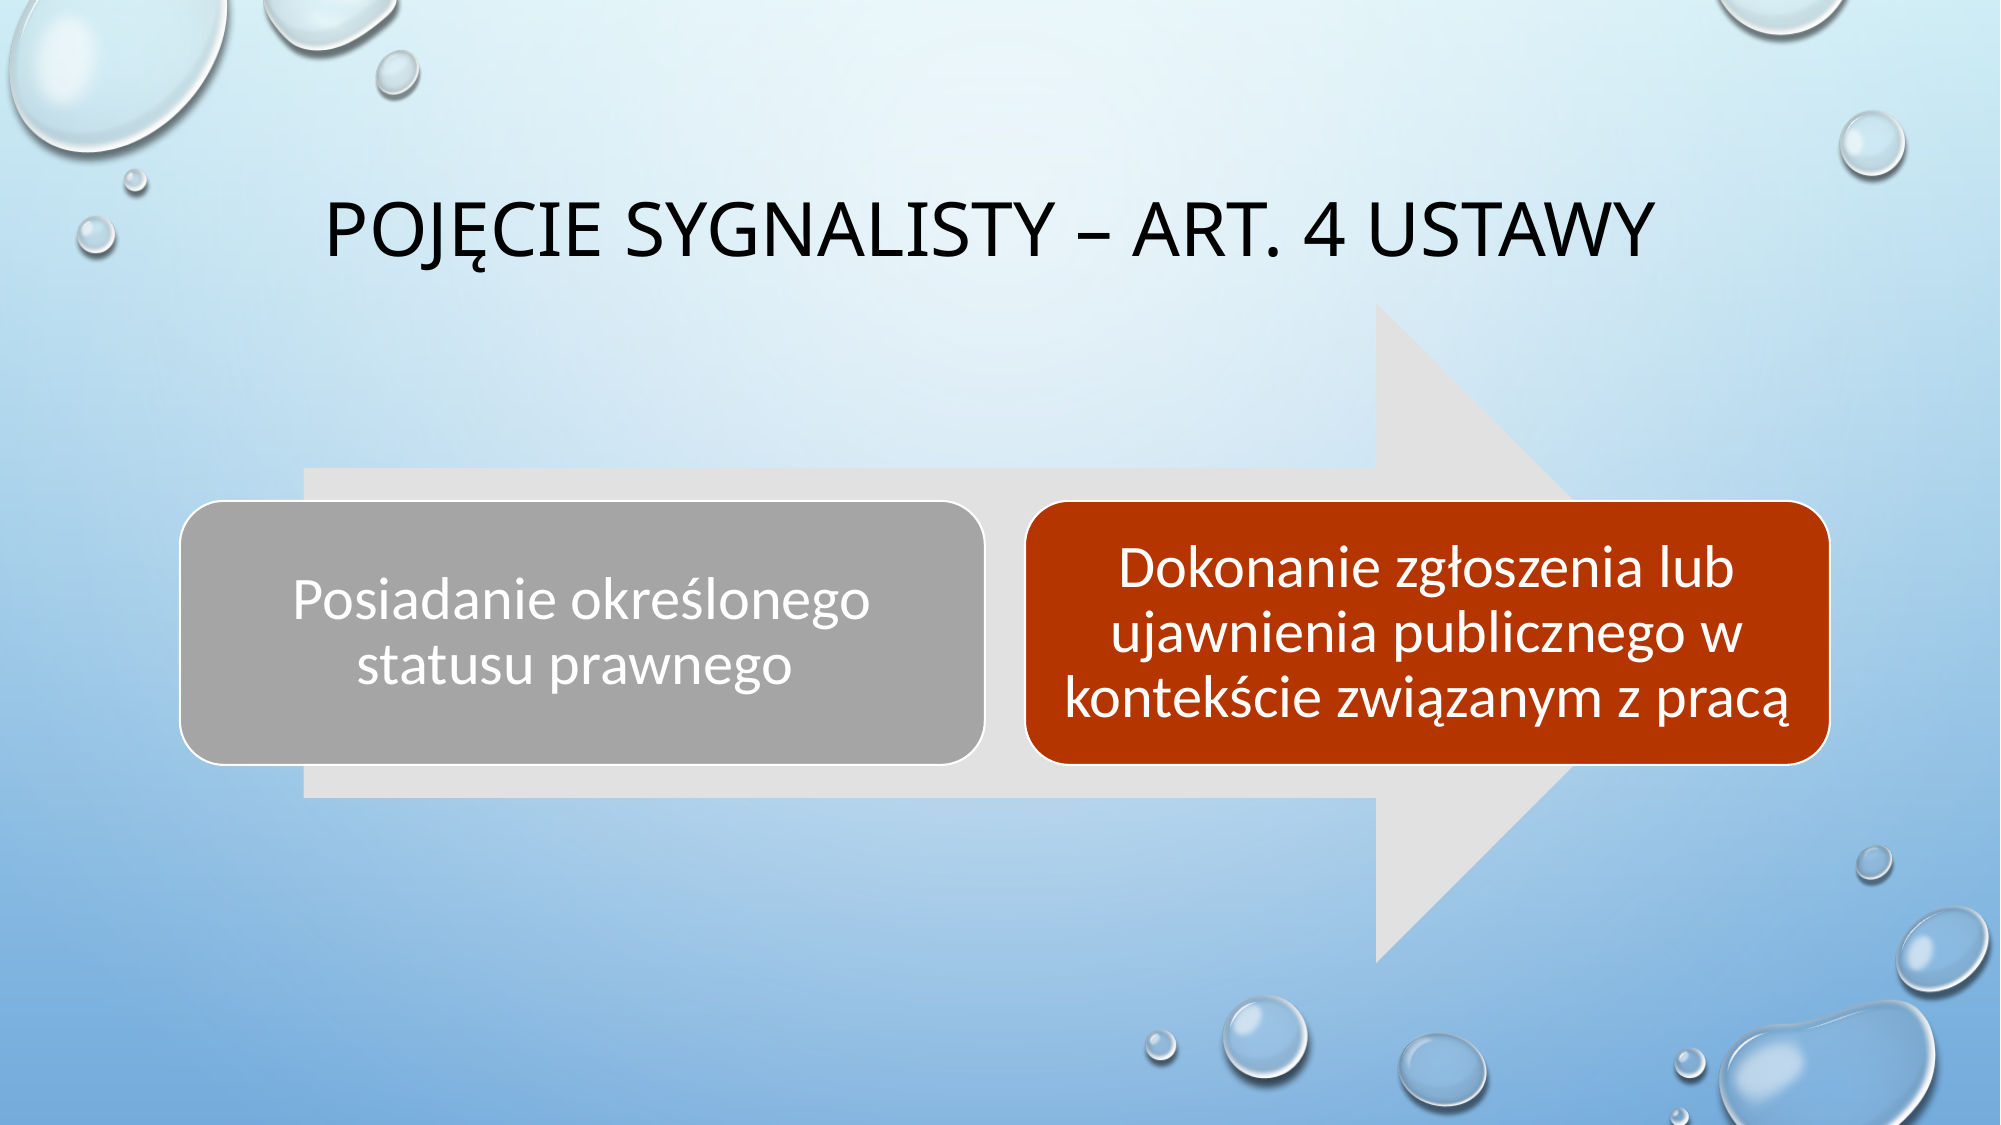

# Pojęcie sygnalisty – art. 4 ustawy
Posiadanie określonego statusu prawnego
Dokonanie zgłoszenia lub ujawnienia publicznego w kontekście związanym z pracą